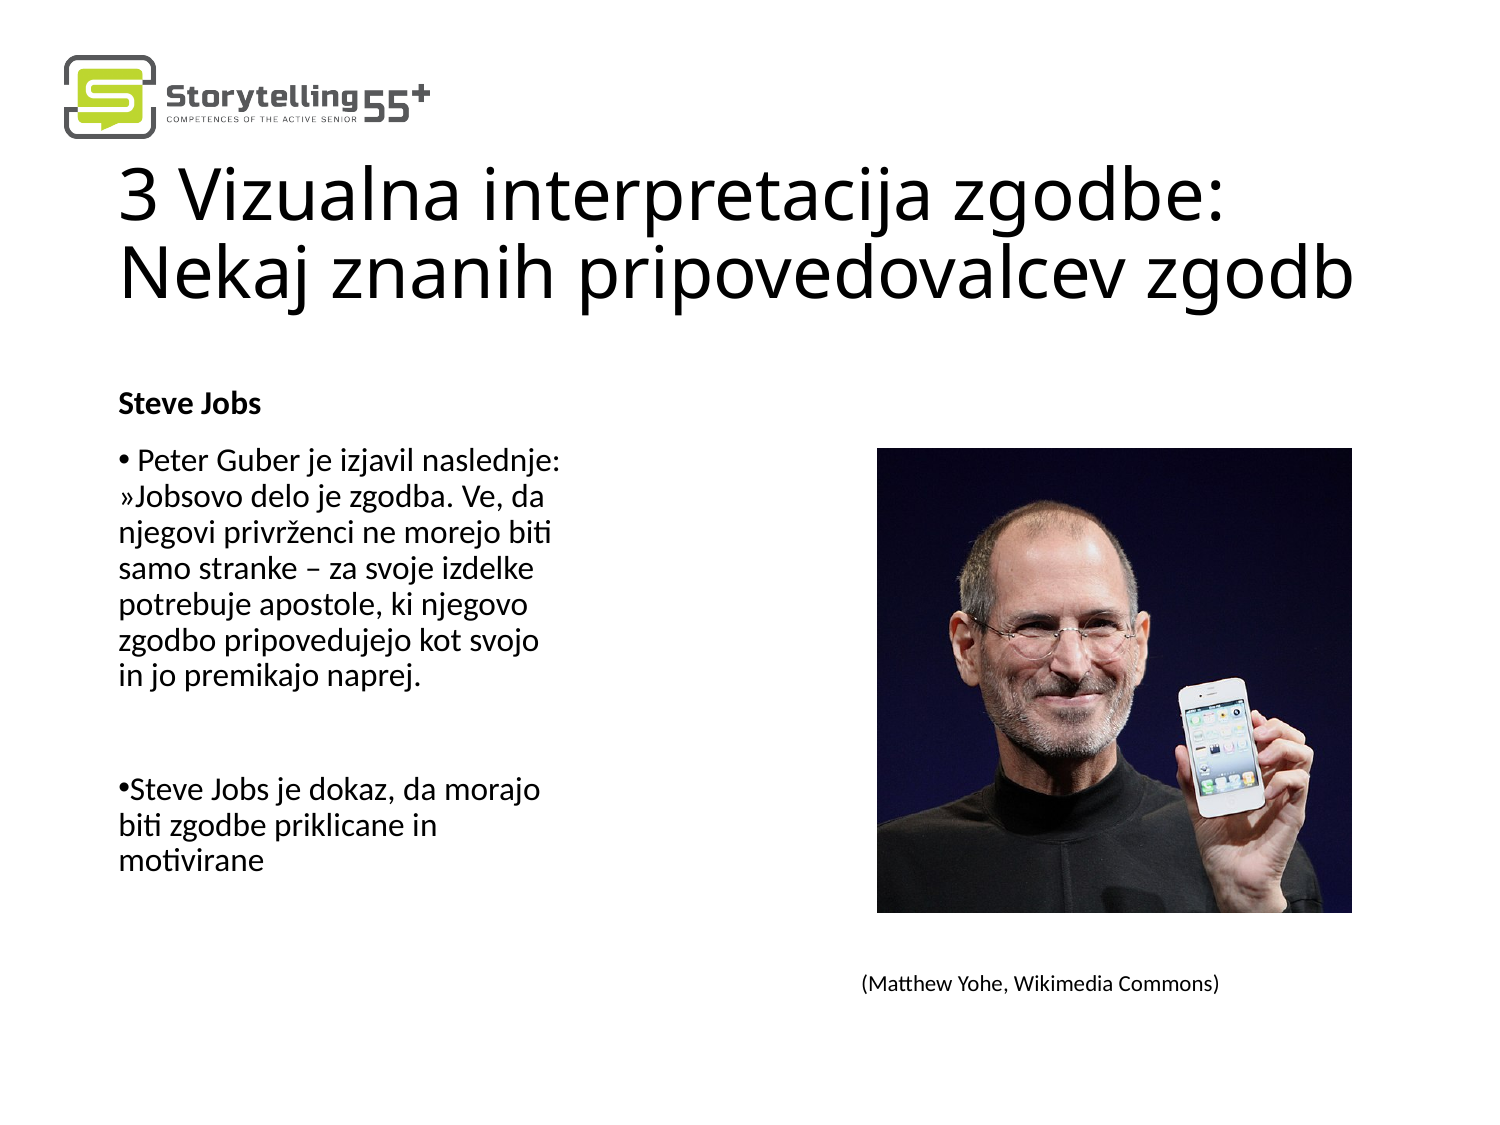

# 3 Vizualna interpretacija zgodbe: Nekaj znanih pripovedovalcev zgodb
Steve Jobs
 Peter Guber je izjavil naslednje: »Jobsovo delo je zgodba. Ve, da njegovi privrženci ne morejo biti samo stranke – za svoje izdelke potrebuje apostole, ki njegovo zgodbo pripovedujejo kot svojo in jo premikajo naprej.
Steve Jobs je dokaz, da morajo biti zgodbe priklicane in motivirane
 	(Matthew Yohe, Wikimedia Commons)